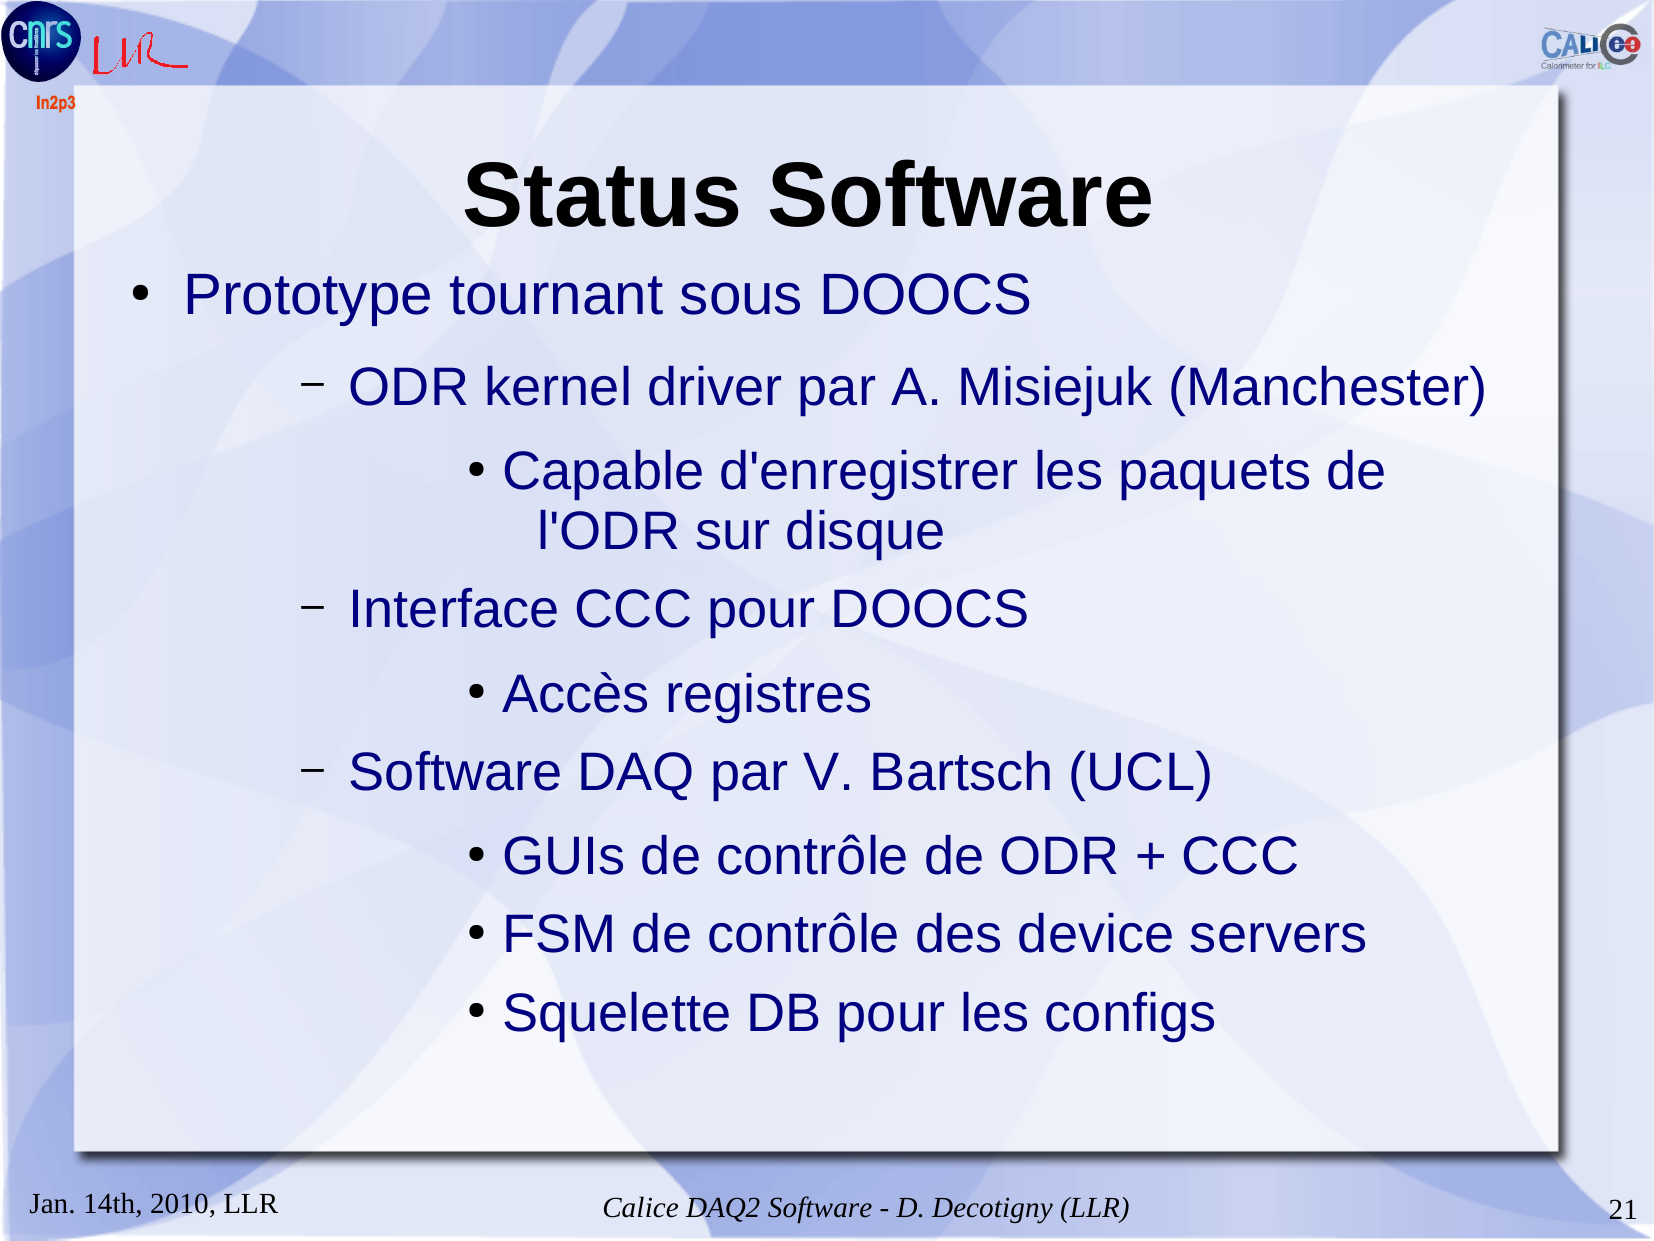

# Status Software
Prototype tournant sous DOOCS
ODR kernel driver par A. Misiejuk (Manchester)
Capable d'enregistrer les paquets de l'ODR sur disque
Interface CCC pour DOOCS
Accès registres
Software DAQ par V. Bartsch (UCL)
GUIs de contrôle de ODR + CCC
FSM de contrôle des device servers
Squelette DB pour les configs
Jan. 14th, 2010, LLR
Calice DAQ2 Software - D. Decotigny (LLR)
21